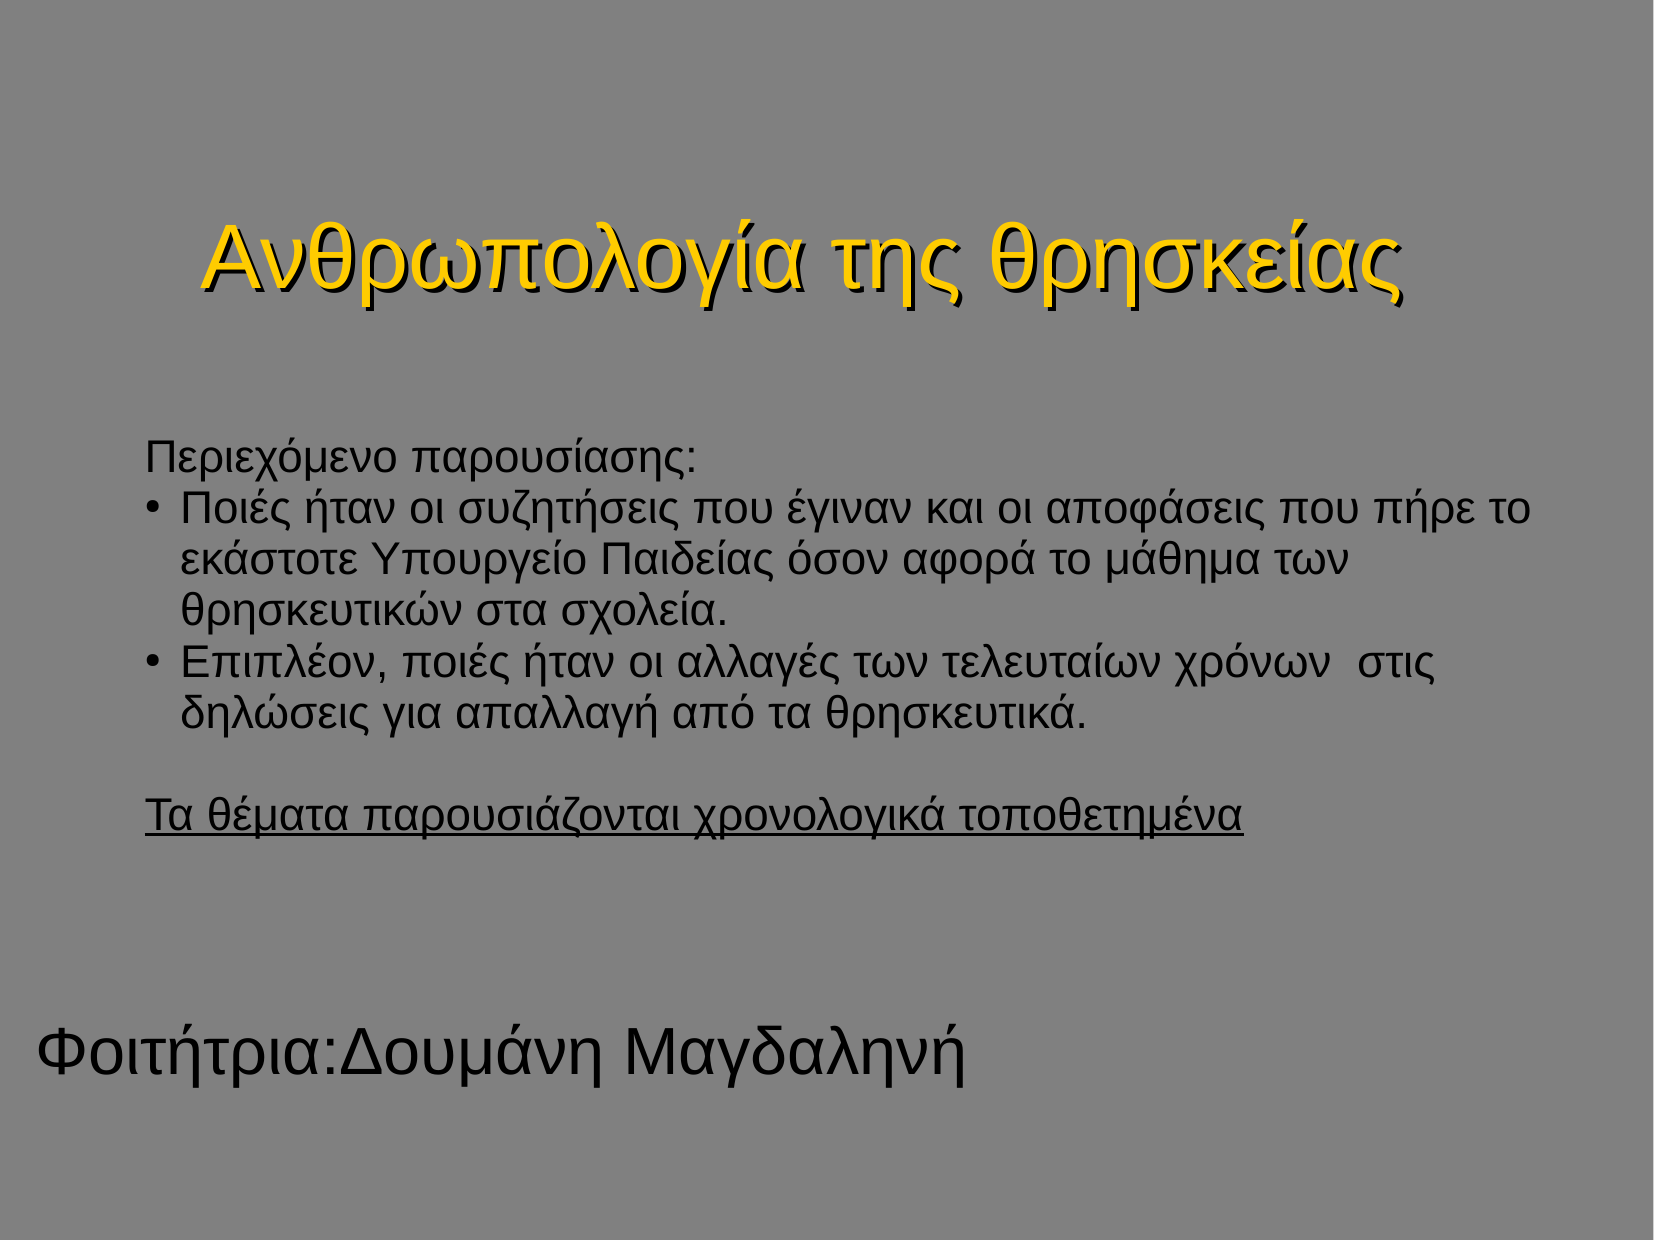

# Ανθρωπολογία της θρησκείας
Περιεχόμενο παρουσίασης:
Ποιές ήταν οι συζητήσεις που έγιναν και οι αποφάσεις που πήρε το εκάστοτε Υπουργείο Παιδείας όσον αφορά το μάθημα των θρησκευτικών στα σχολεία.
Επιπλέον, ποιές ήταν οι αλλαγές των τελευταίων χρόνων στις δηλώσεις για απαλλαγή από τα θρησκευτικά.
Τα θέματα παρουσιάζονται χρονολογικά τοποθετημένα
Φοιτήτρια:Δουμάνη Μαγδαληνή